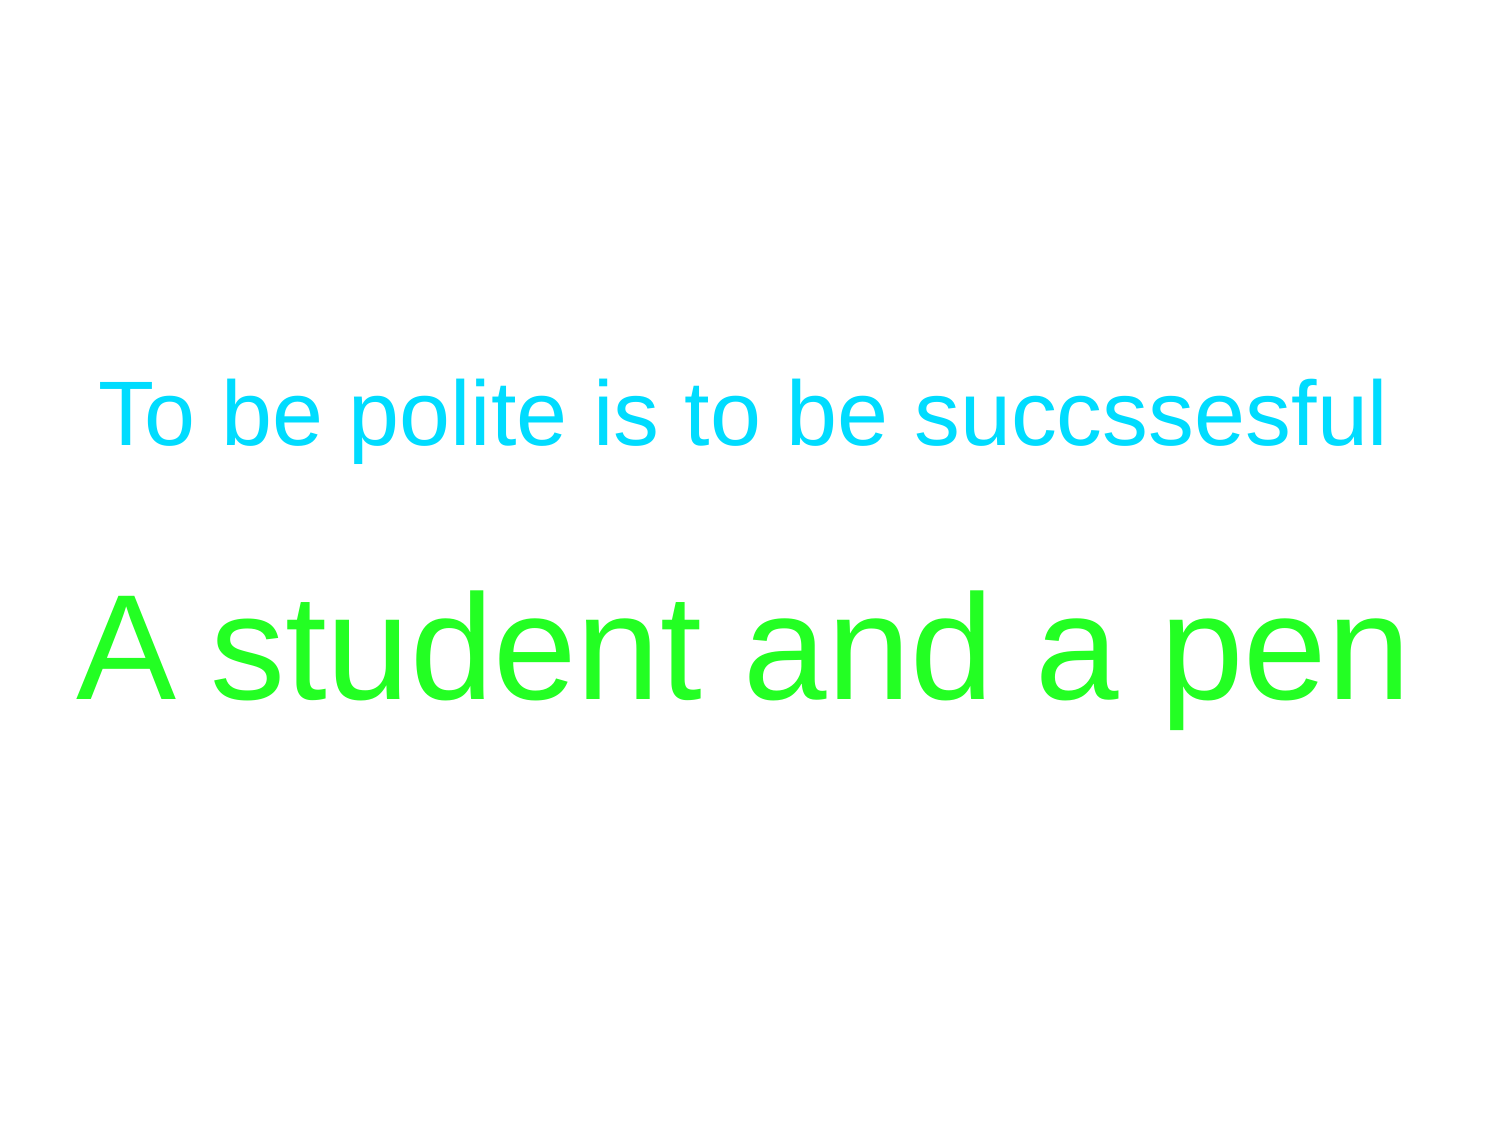

A student and a pen
# To be polite is to be succssesful